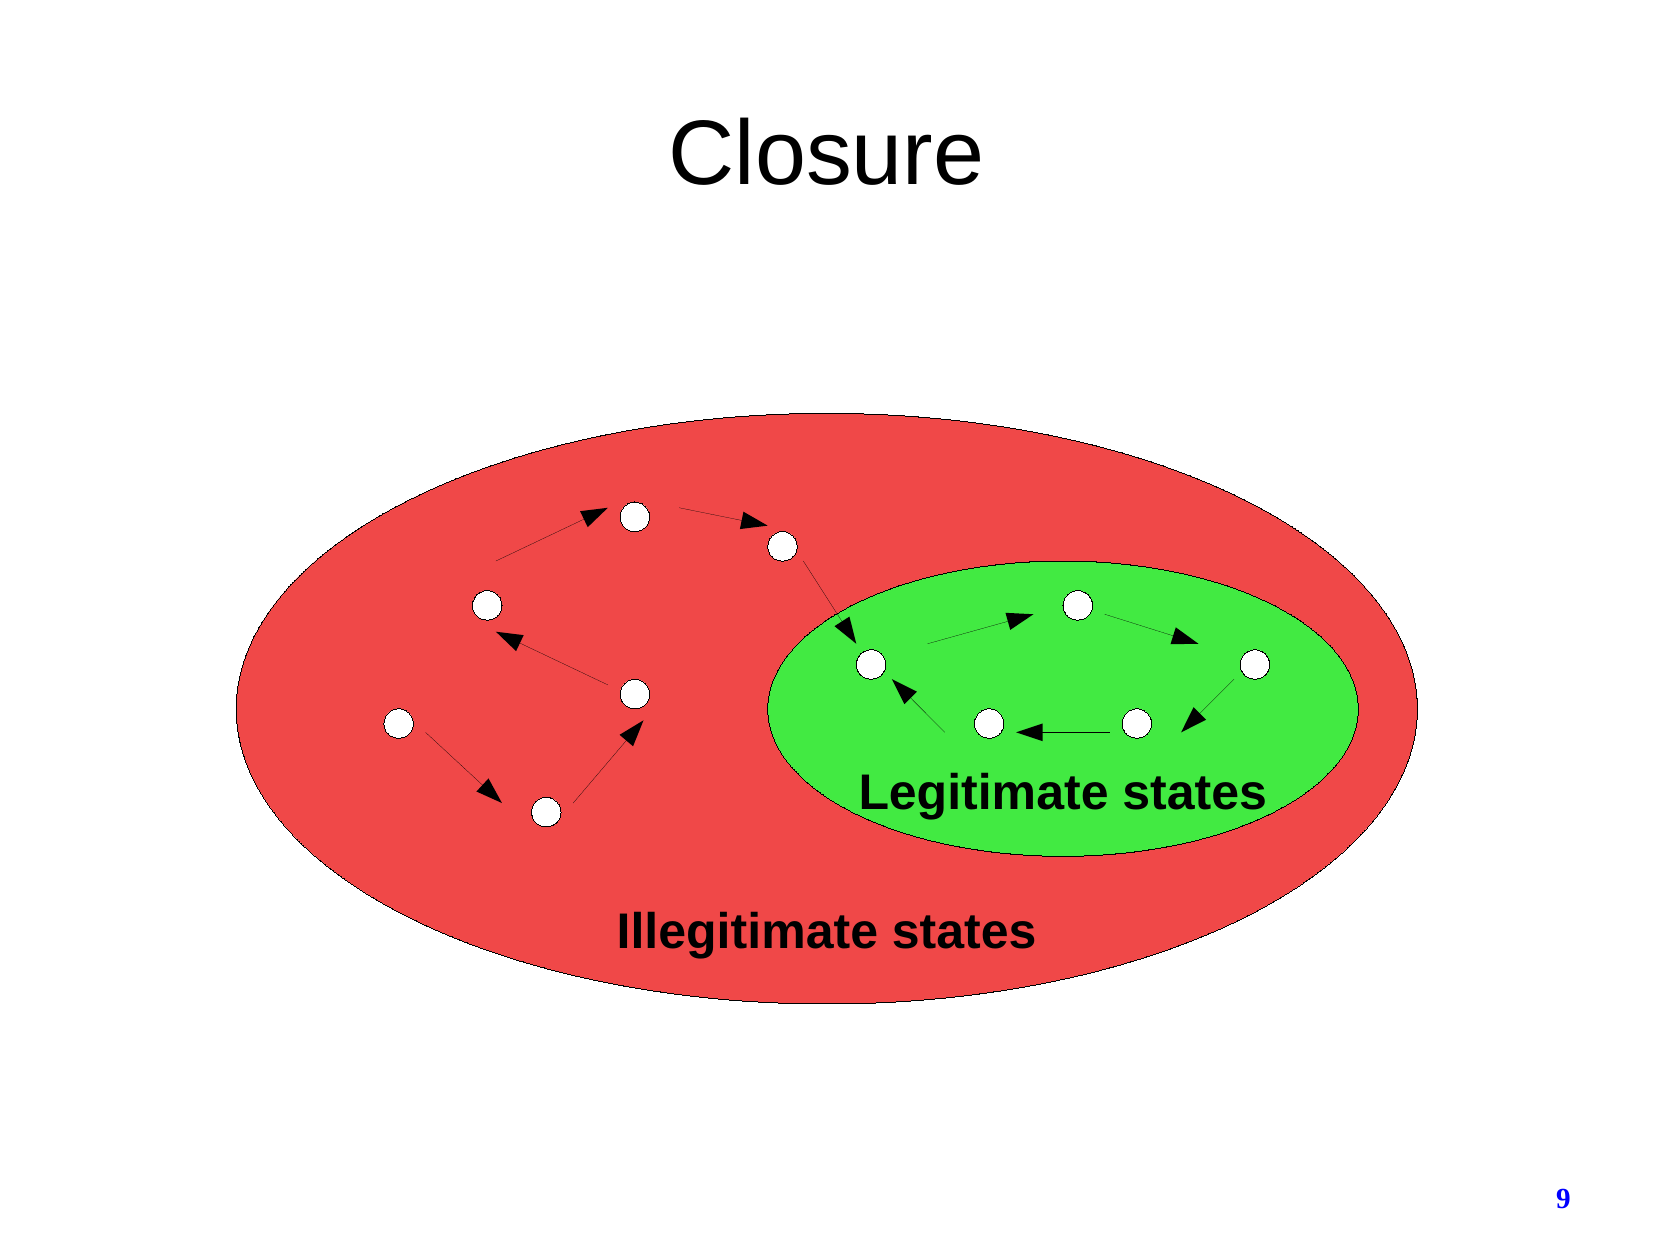

# Closure
Illegitimate states
Legitimate states
9